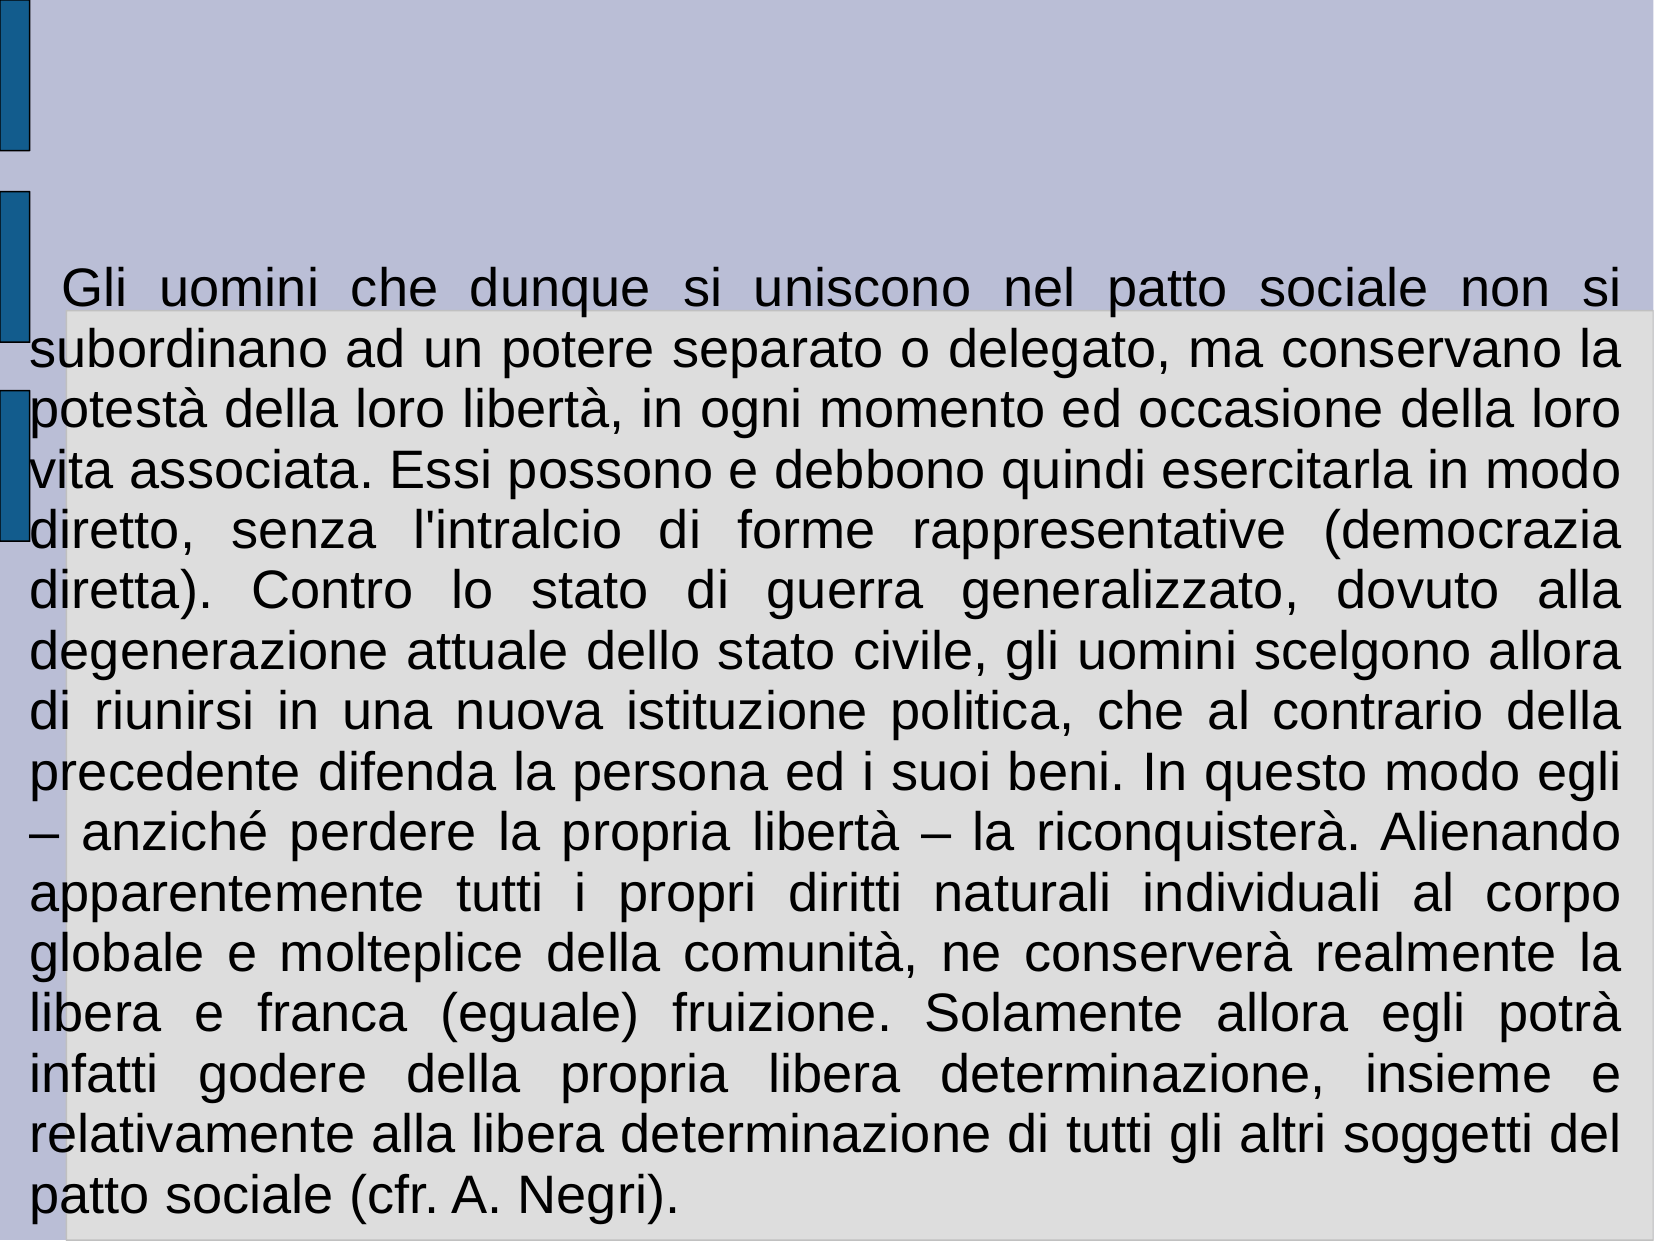

#
 Gli uomini che dunque si uniscono nel patto sociale non si subordinano ad un potere separato o delegato, ma conservano la potestà della loro libertà, in ogni momento ed occasione della loro vita associata. Essi possono e debbono quindi esercitarla in modo diretto, senza l'intralcio di forme rappresentative (democrazia diretta). Contro lo stato di guerra generalizzato, dovuto alla degenerazione attuale dello stato civile, gli uomini scelgono allora di riunirsi in una nuova istituzione politica, che al contrario della precedente difenda la persona ed i suoi beni. In questo modo egli – anziché perdere la propria libertà – la riconquisterà. Alienando apparentemente tutti i propri diritti naturali individuali al corpo globale e molteplice della comunità, ne conserverà realmente la libera e franca (eguale) fruizione. Solamente allora egli potrà infatti godere della propria libera determinazione, insieme e relativamente alla libera determinazione di tutti gli altri soggetti del patto sociale (cfr. A. Negri).